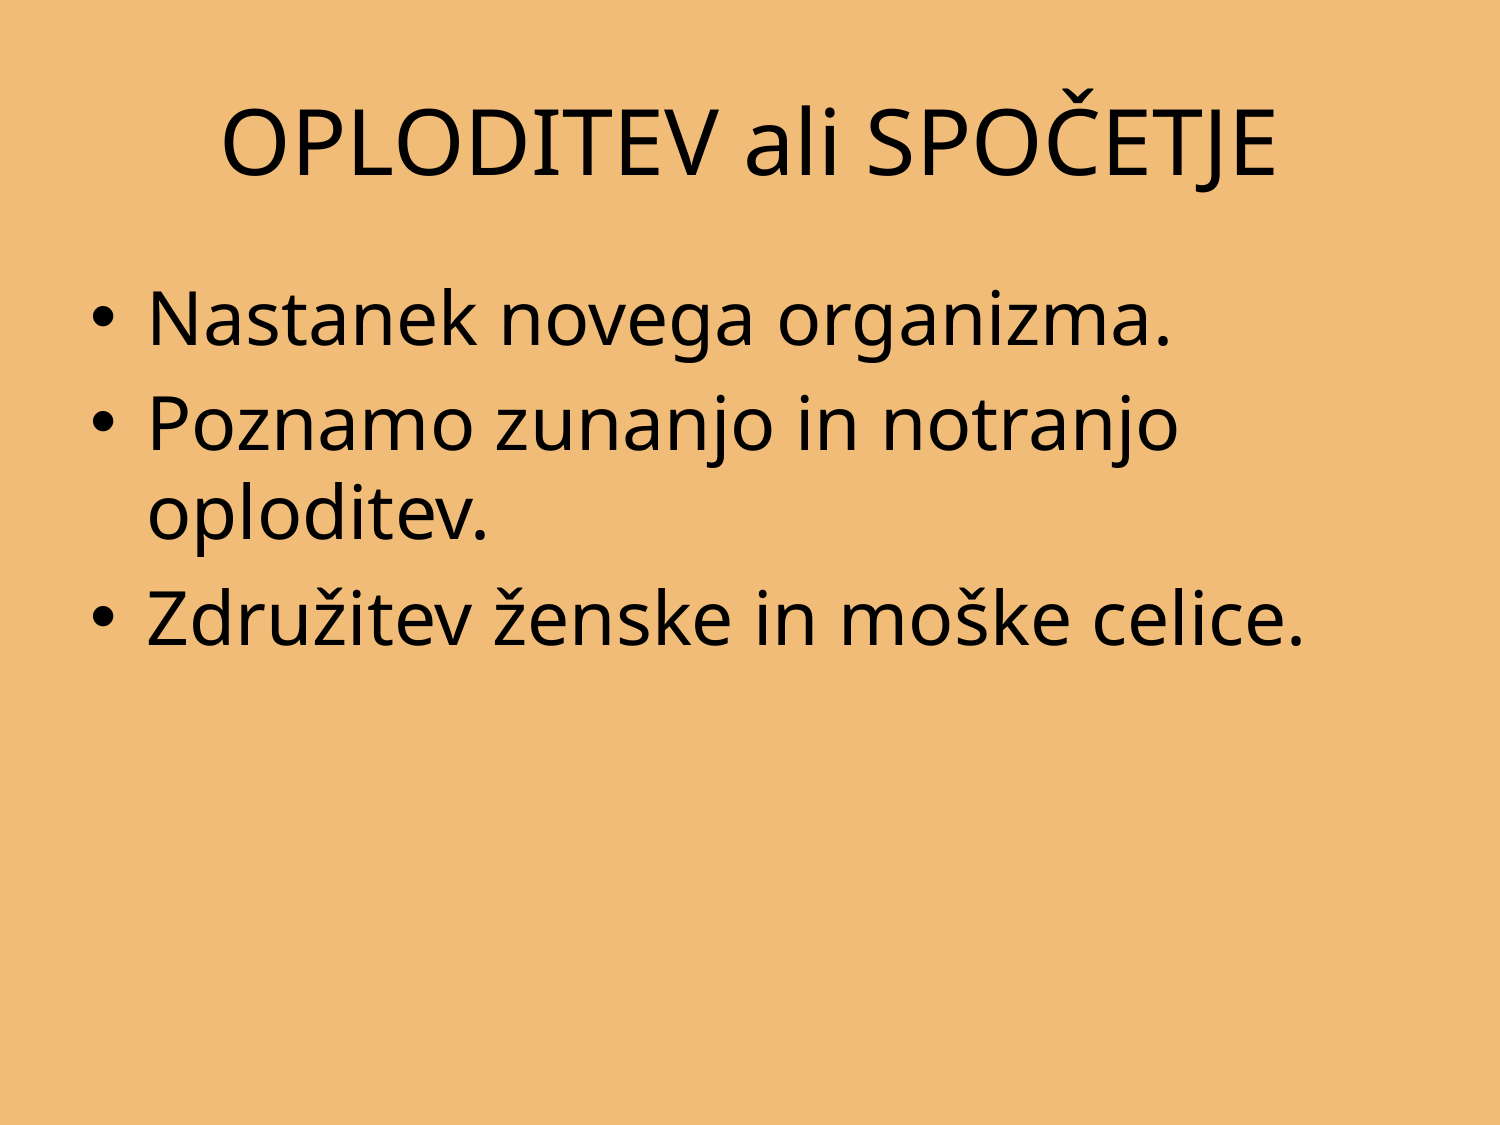

# OPLODITEV ali SPOČETJE
Nastanek novega organizma.
Poznamo zunanjo in notranjo oploditev.
Združitev ženske in moške celice.